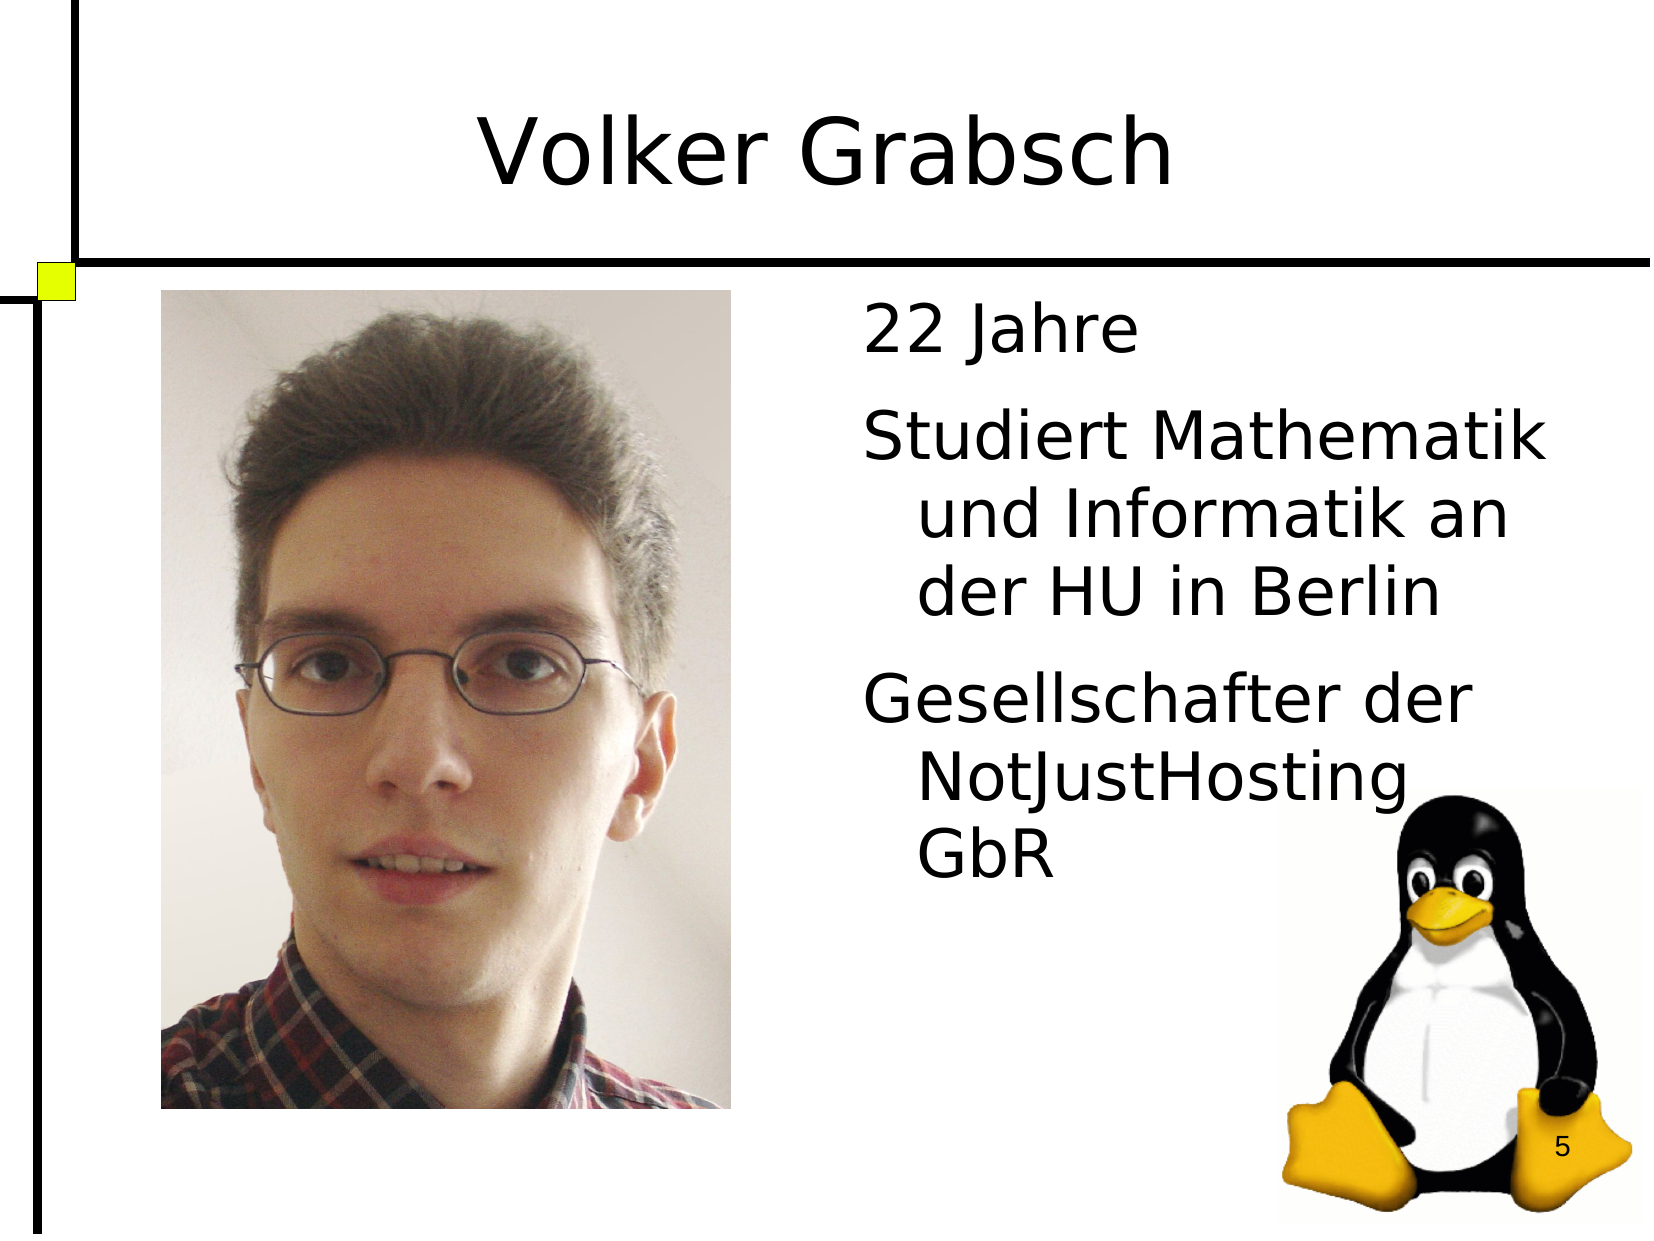

# Volker Grabsch
22 Jahre
Studiert Mathematik und Informatik an der HU in Berlin
Gesellschafter der NotJustHosting GbR
5